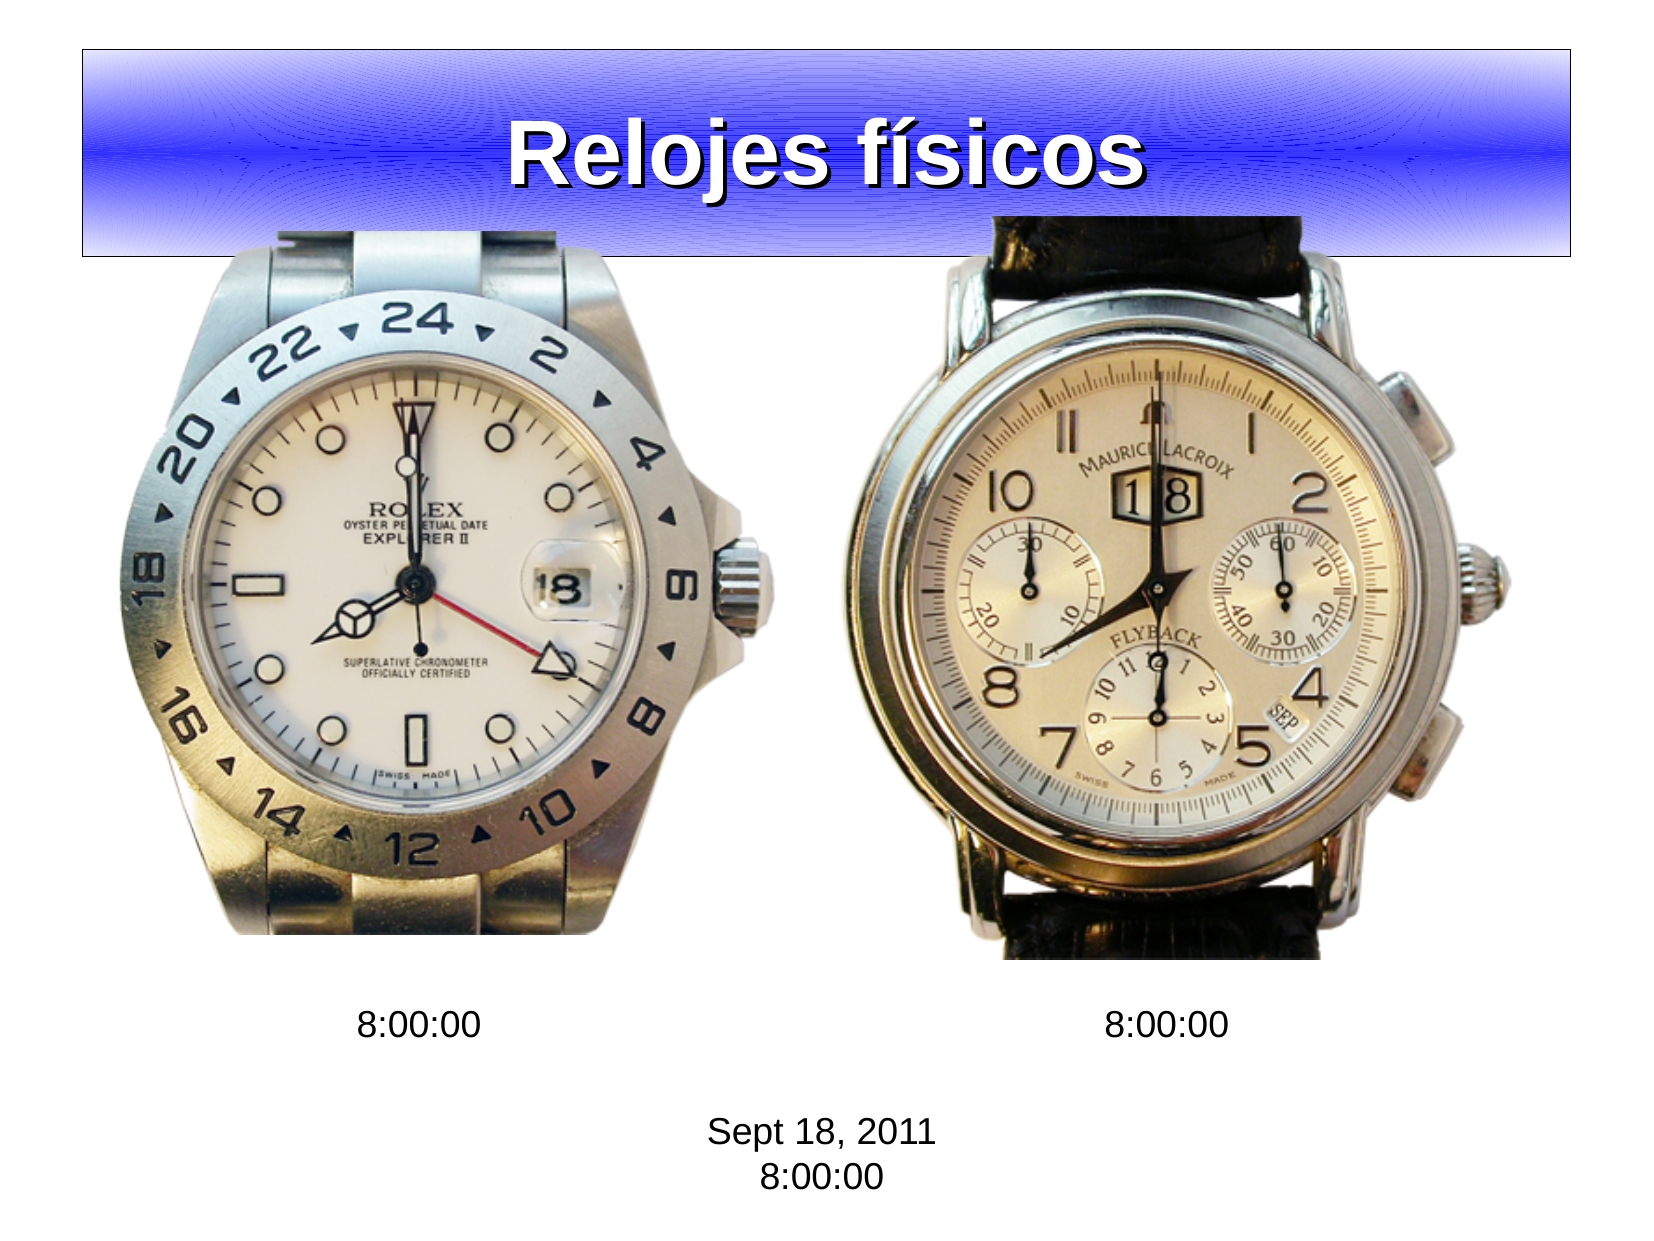

# Relojes físicos
8:00:00
8:00:00
Sept 18, 2011
8:00:00